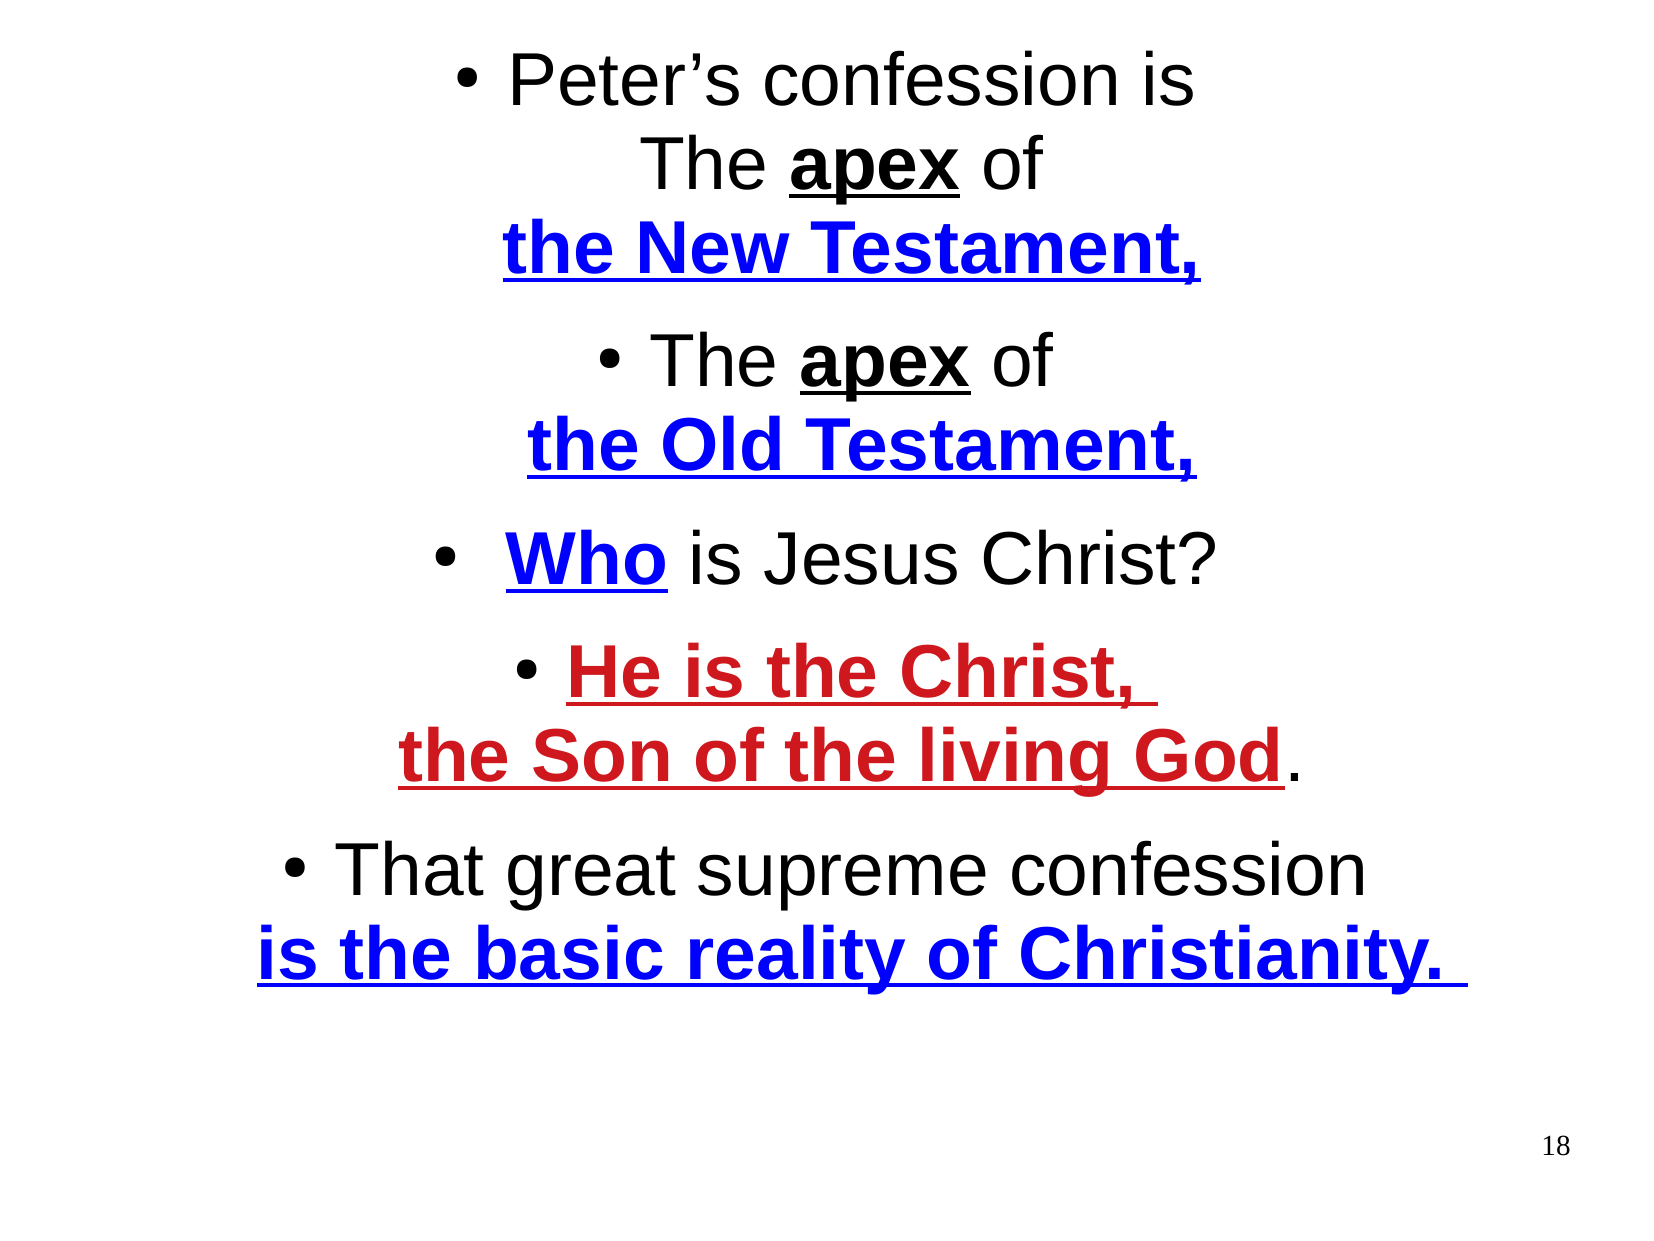

# Peter’s confession is The apex of the New Testament,
The apex of
the Old Testament,
 Who is Jesus Christ?
He is the Christ,
the Son of the living God.
That great supreme confession
is the basic reality of Christianity.
18